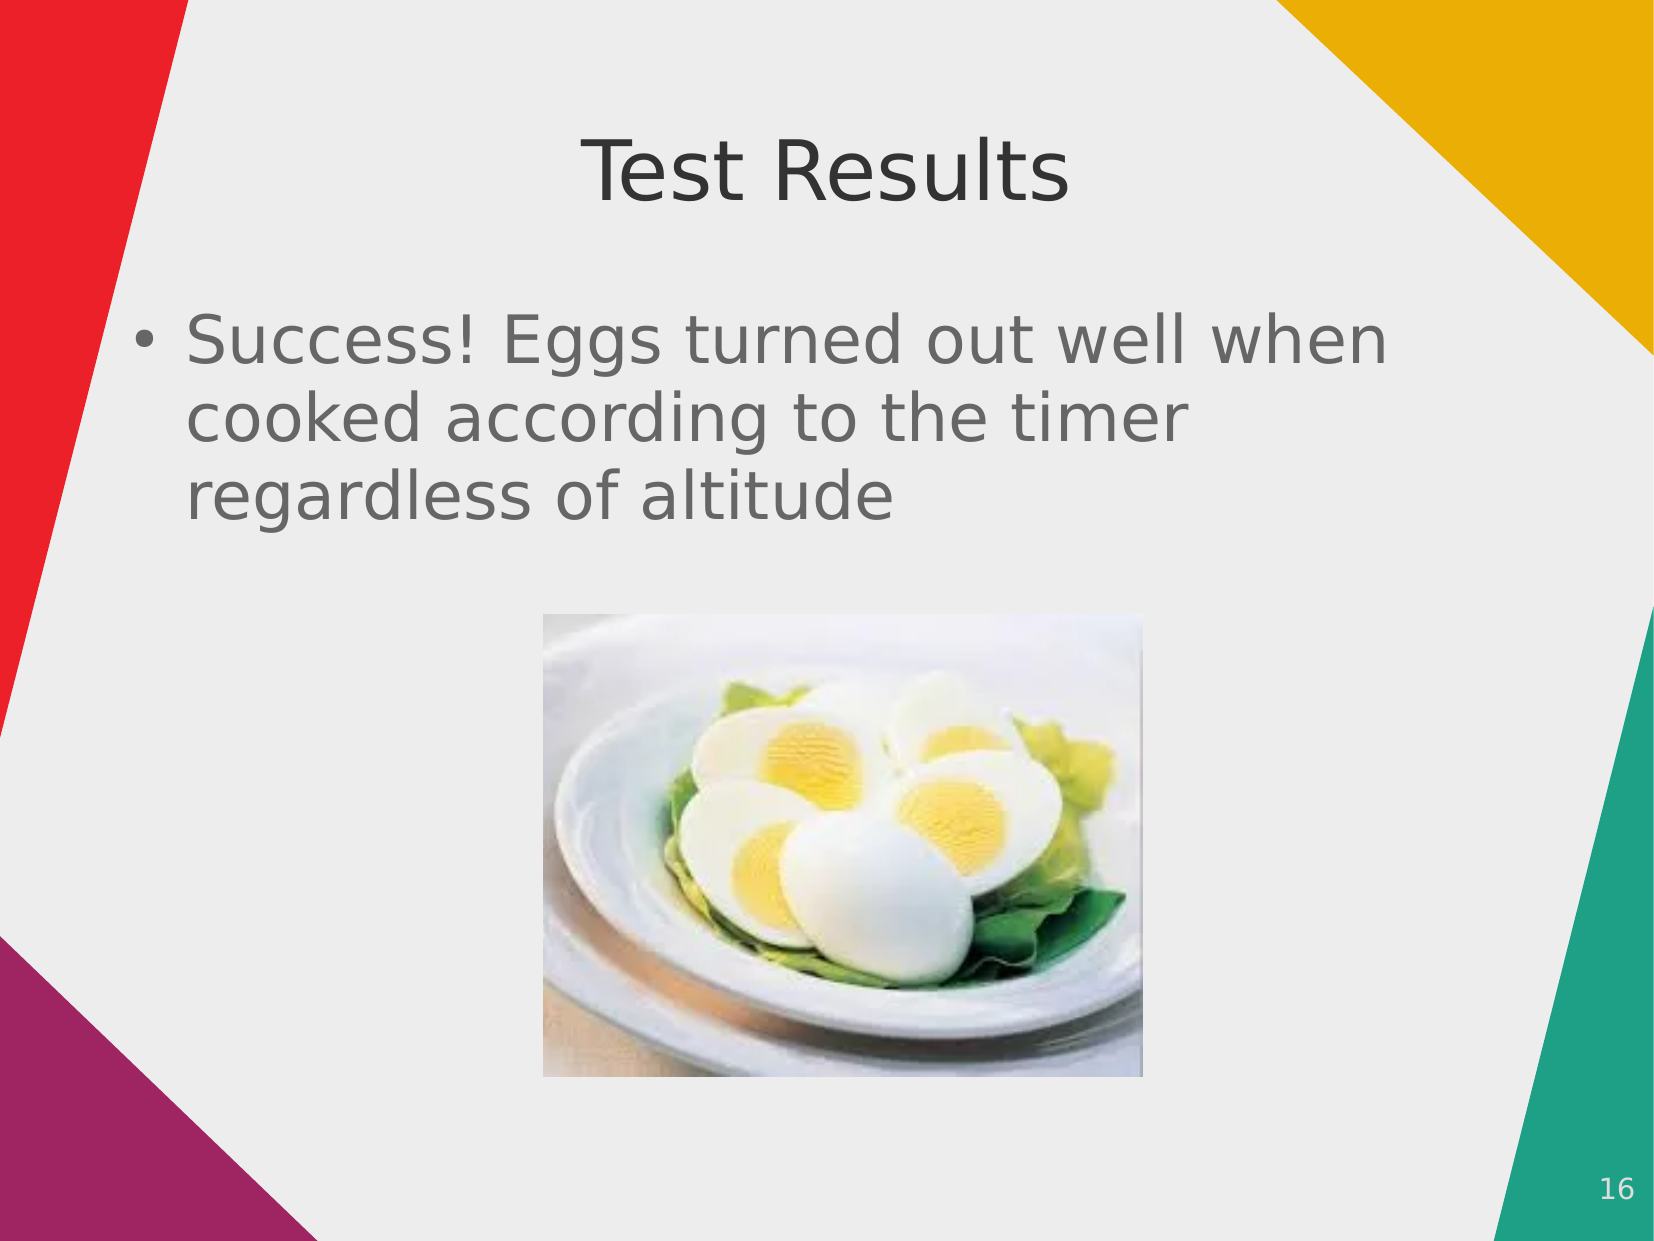

# Test Results
Success! Eggs turned out well when cooked according to the timer regardless of altitude
16